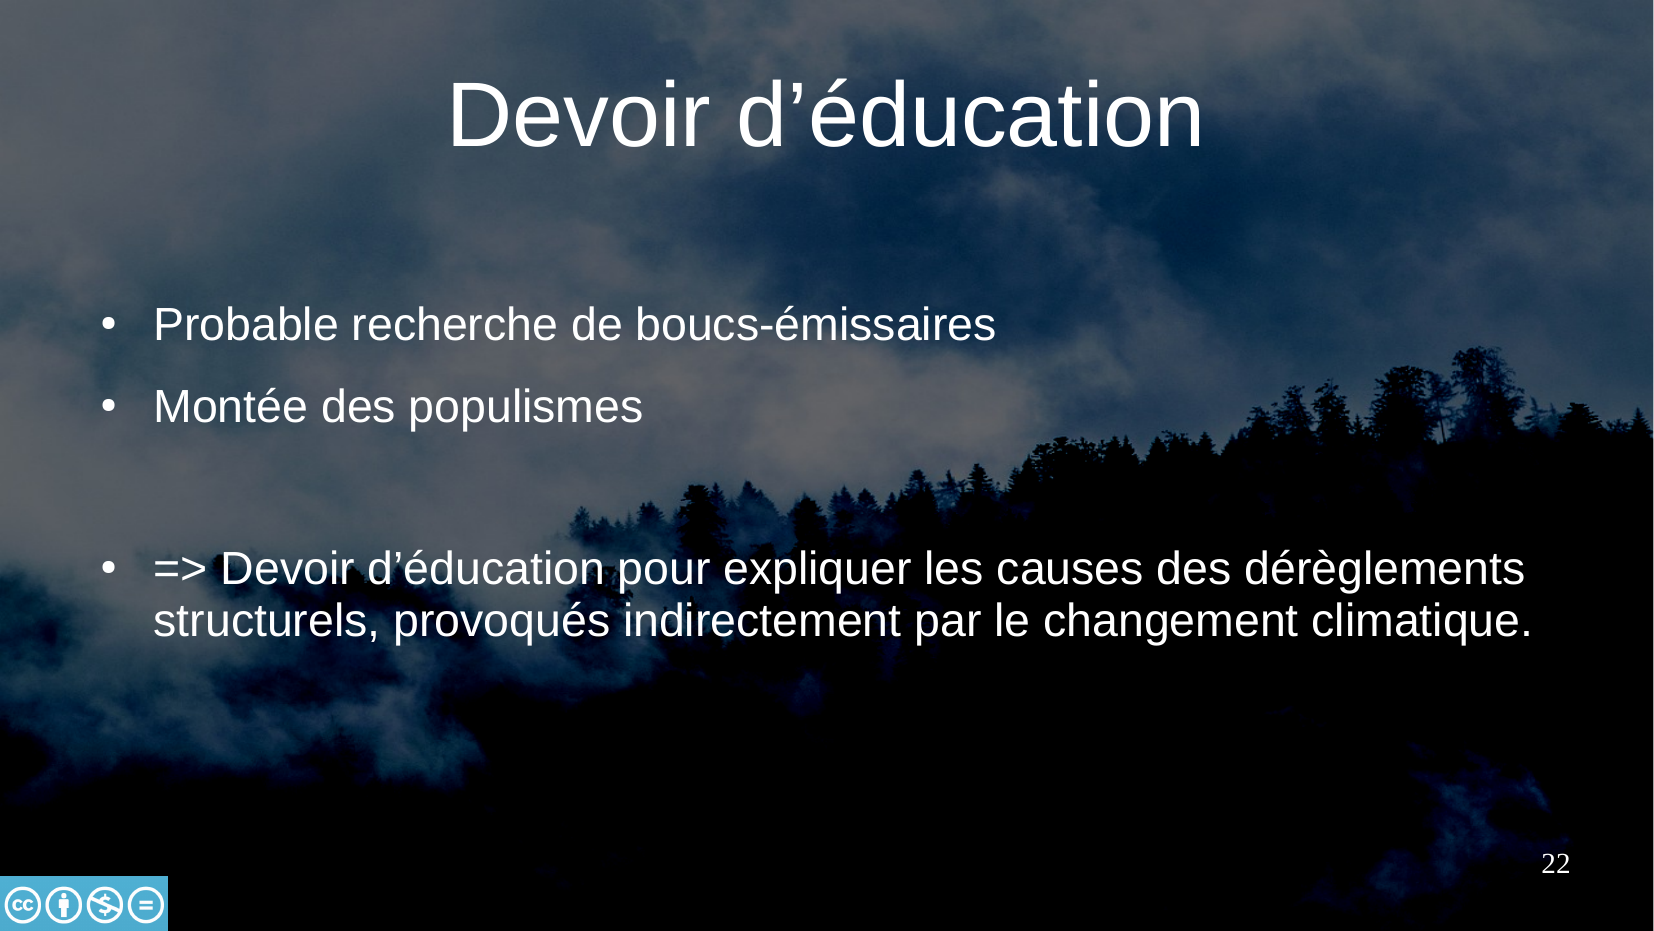

# Devoir d’éducation
Probable recherche de boucs-émissaires
Montée des populismes
=> Devoir d’éducation pour expliquer les causes des dérèglements structurels, provoqués indirectement par le changement climatique.
22